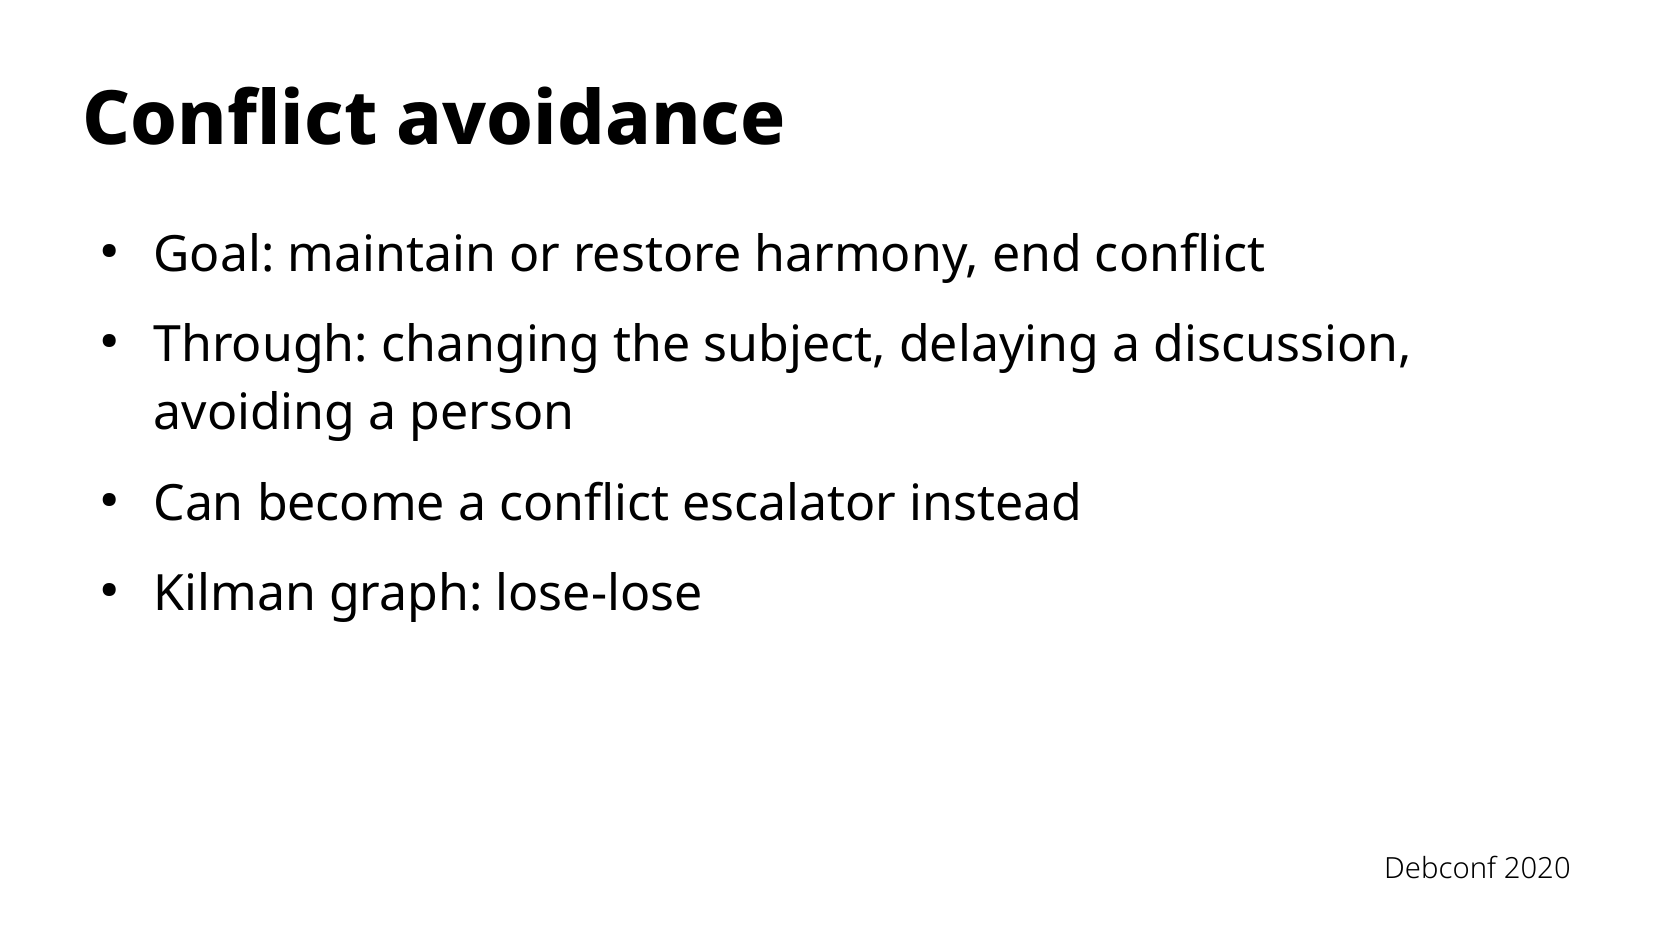

# Conflict avoidance
Goal: maintain or restore harmony, end conflict
Through: changing the subject, delaying a discussion, avoiding a person
Can become a conflict escalator instead
Kilman graph: lose-lose
Debconf 2020